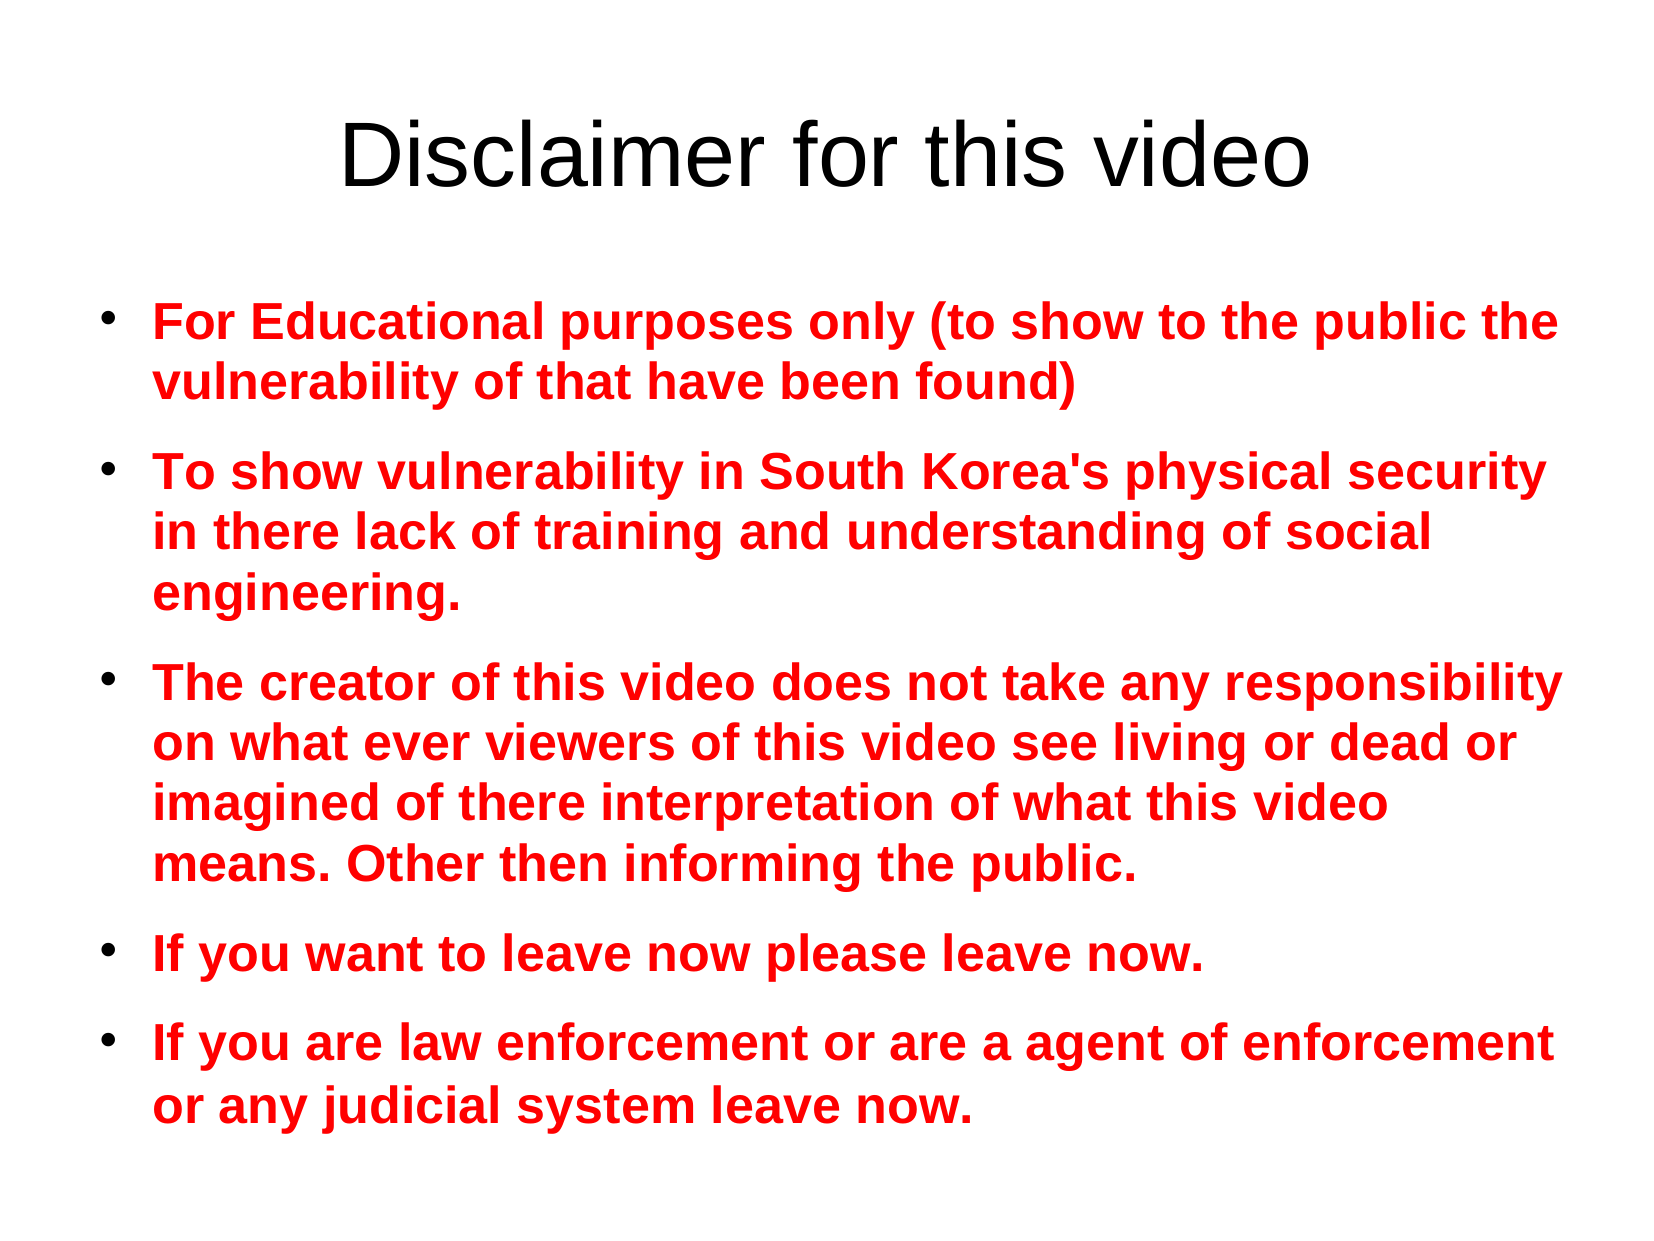

# Disclaimer for this video
For Educational purposes only (to show to the public the vulnerability of that have been found)
To show vulnerability in South Korea's physical security in there lack of training and understanding of social engineering.
The creator of this video does not take any responsibility on what ever viewers of this video see living or dead or imagined of there interpretation of what this video means. Other then informing the public.
If you want to leave now please leave now.
If you are law enforcement or are a agent of enforcement or any judicial system leave now.